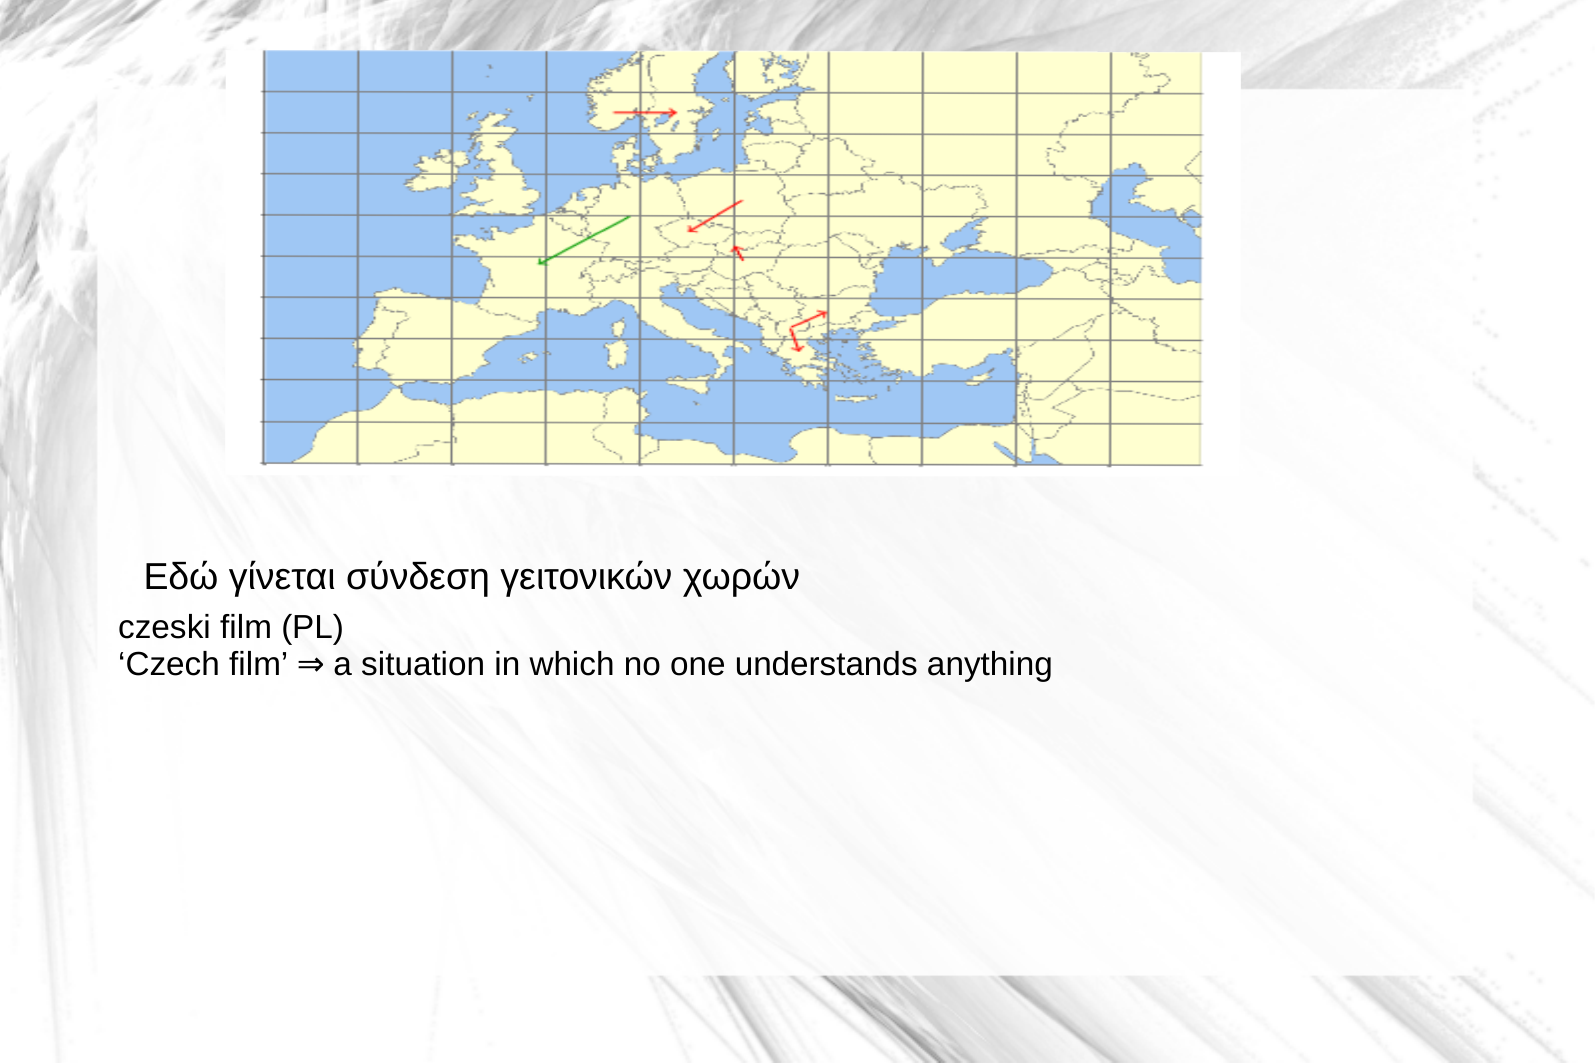

Εδώ γίνεται σύνδεση γειτονικών χωρών
czeski film (PL)
‘Czech film’ ⇒ a situation in which no one understands anything